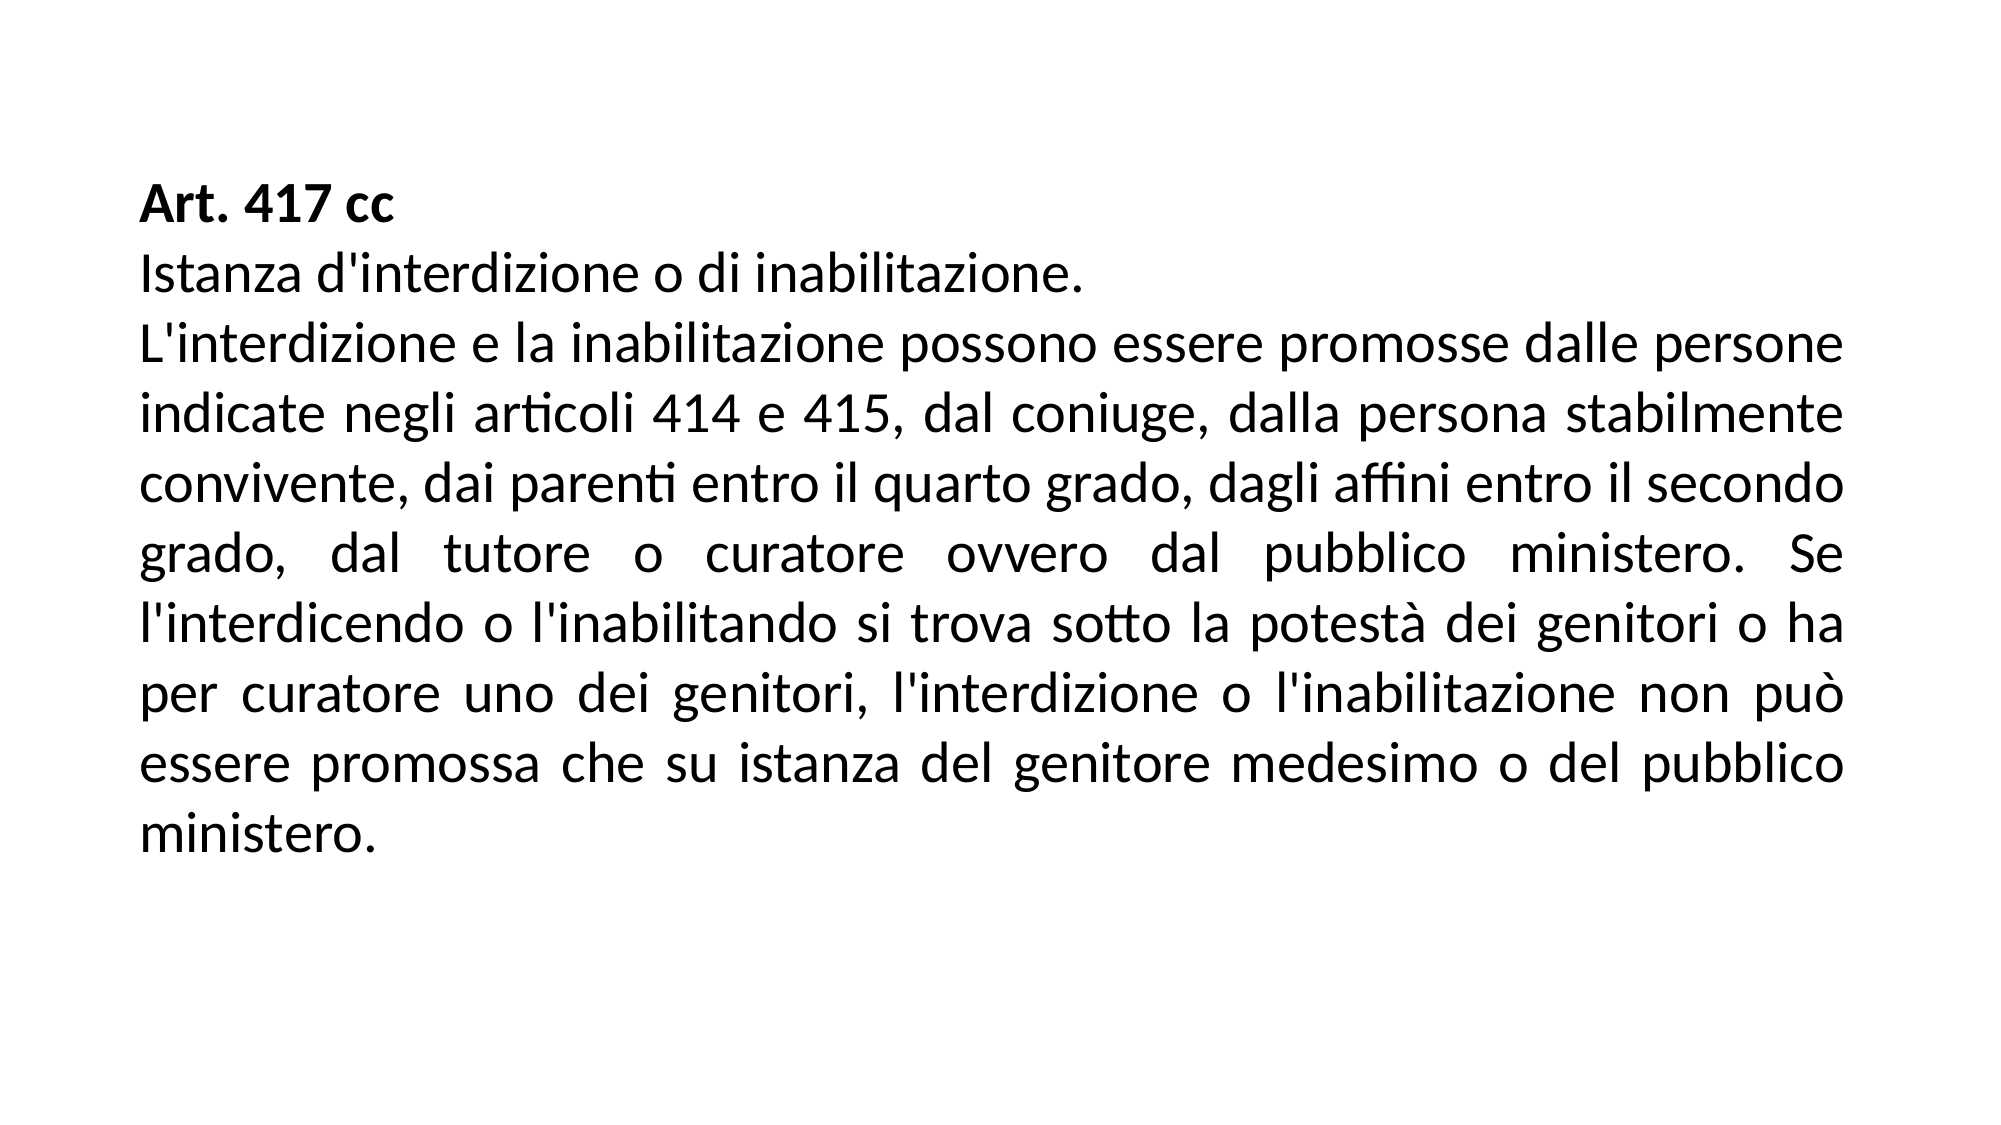

Art. 417 cc
Istanza d'interdizione o di inabilitazione.
L'interdizione e la inabilitazione possono essere promosse dalle persone indicate negli articoli 414 e 415, dal coniuge, dalla persona stabilmente convivente, dai parenti entro il quarto grado, dagli affini entro il secondo grado, dal tutore o curatore ovvero dal pubblico ministero. Se l'interdicendo o l'inabilitando si trova sotto la potestà dei genitori o ha per curatore uno dei genitori, l'interdizione o l'inabilitazione non può essere promossa che su istanza del genitore medesimo o del pubblico ministero.